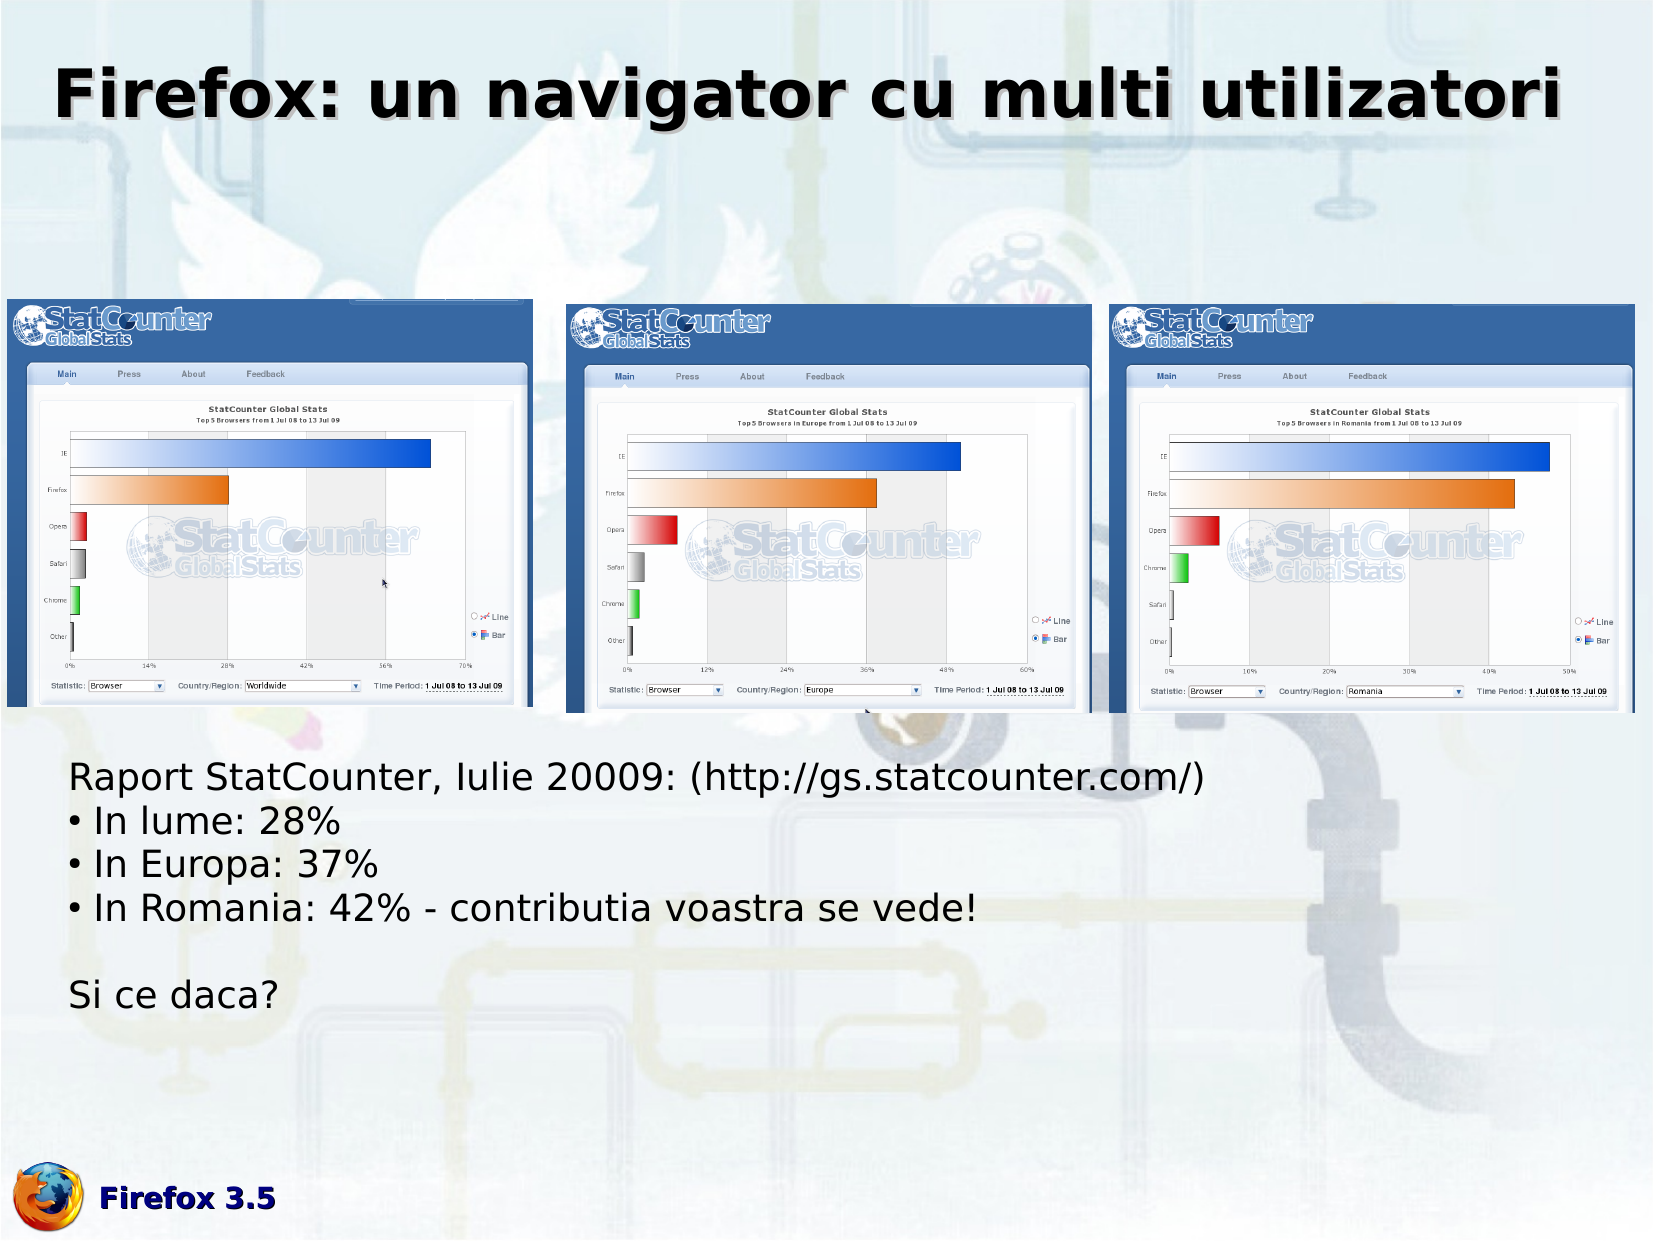

Firefox: un navigator cu multi utilizatori
Raport StatCounter, Iulie 20009: (http://gs.statcounter.com/)
 In lume: 28%
 In Europa: 37%
 In Romania: 42% - contributia voastra se vede!
Si ce daca?
Firefox 3.5